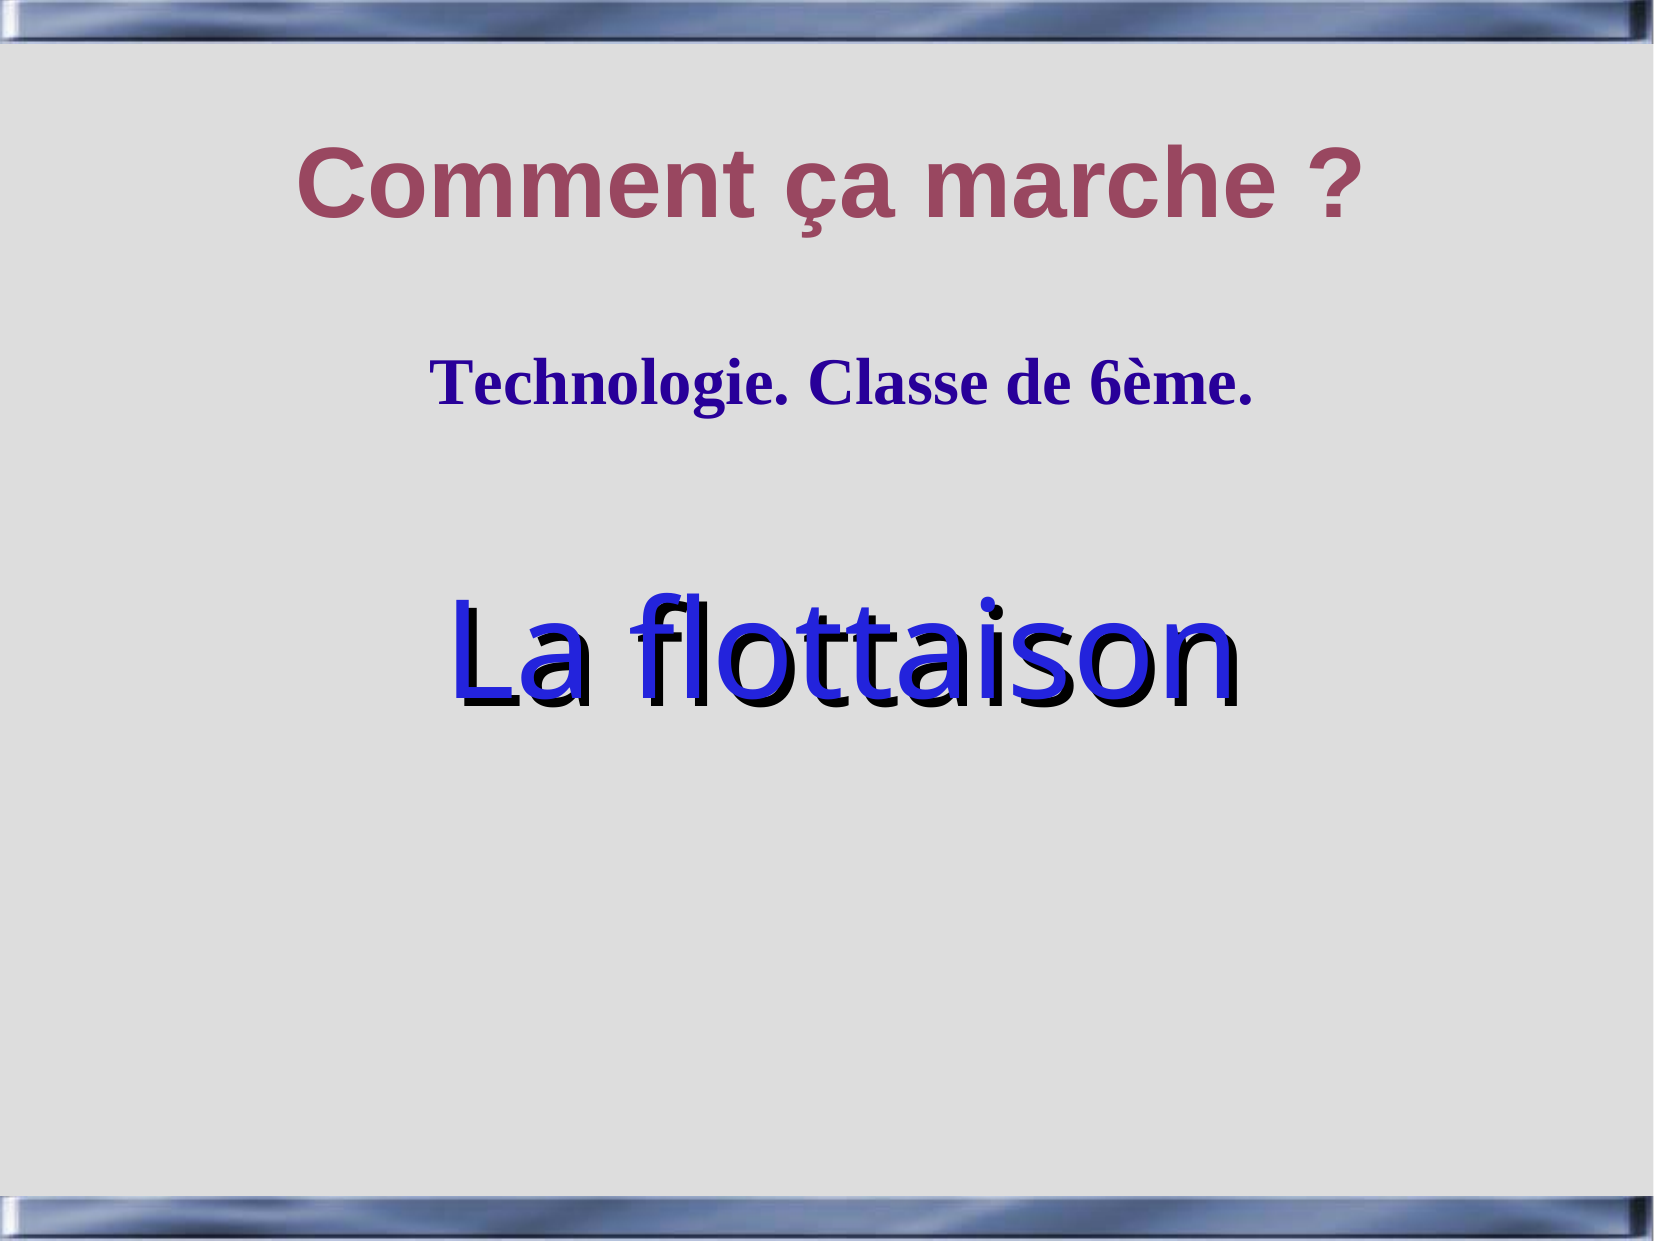

# Comment ça marche ?
Technologie. Classe de 6ème.
La flottaison